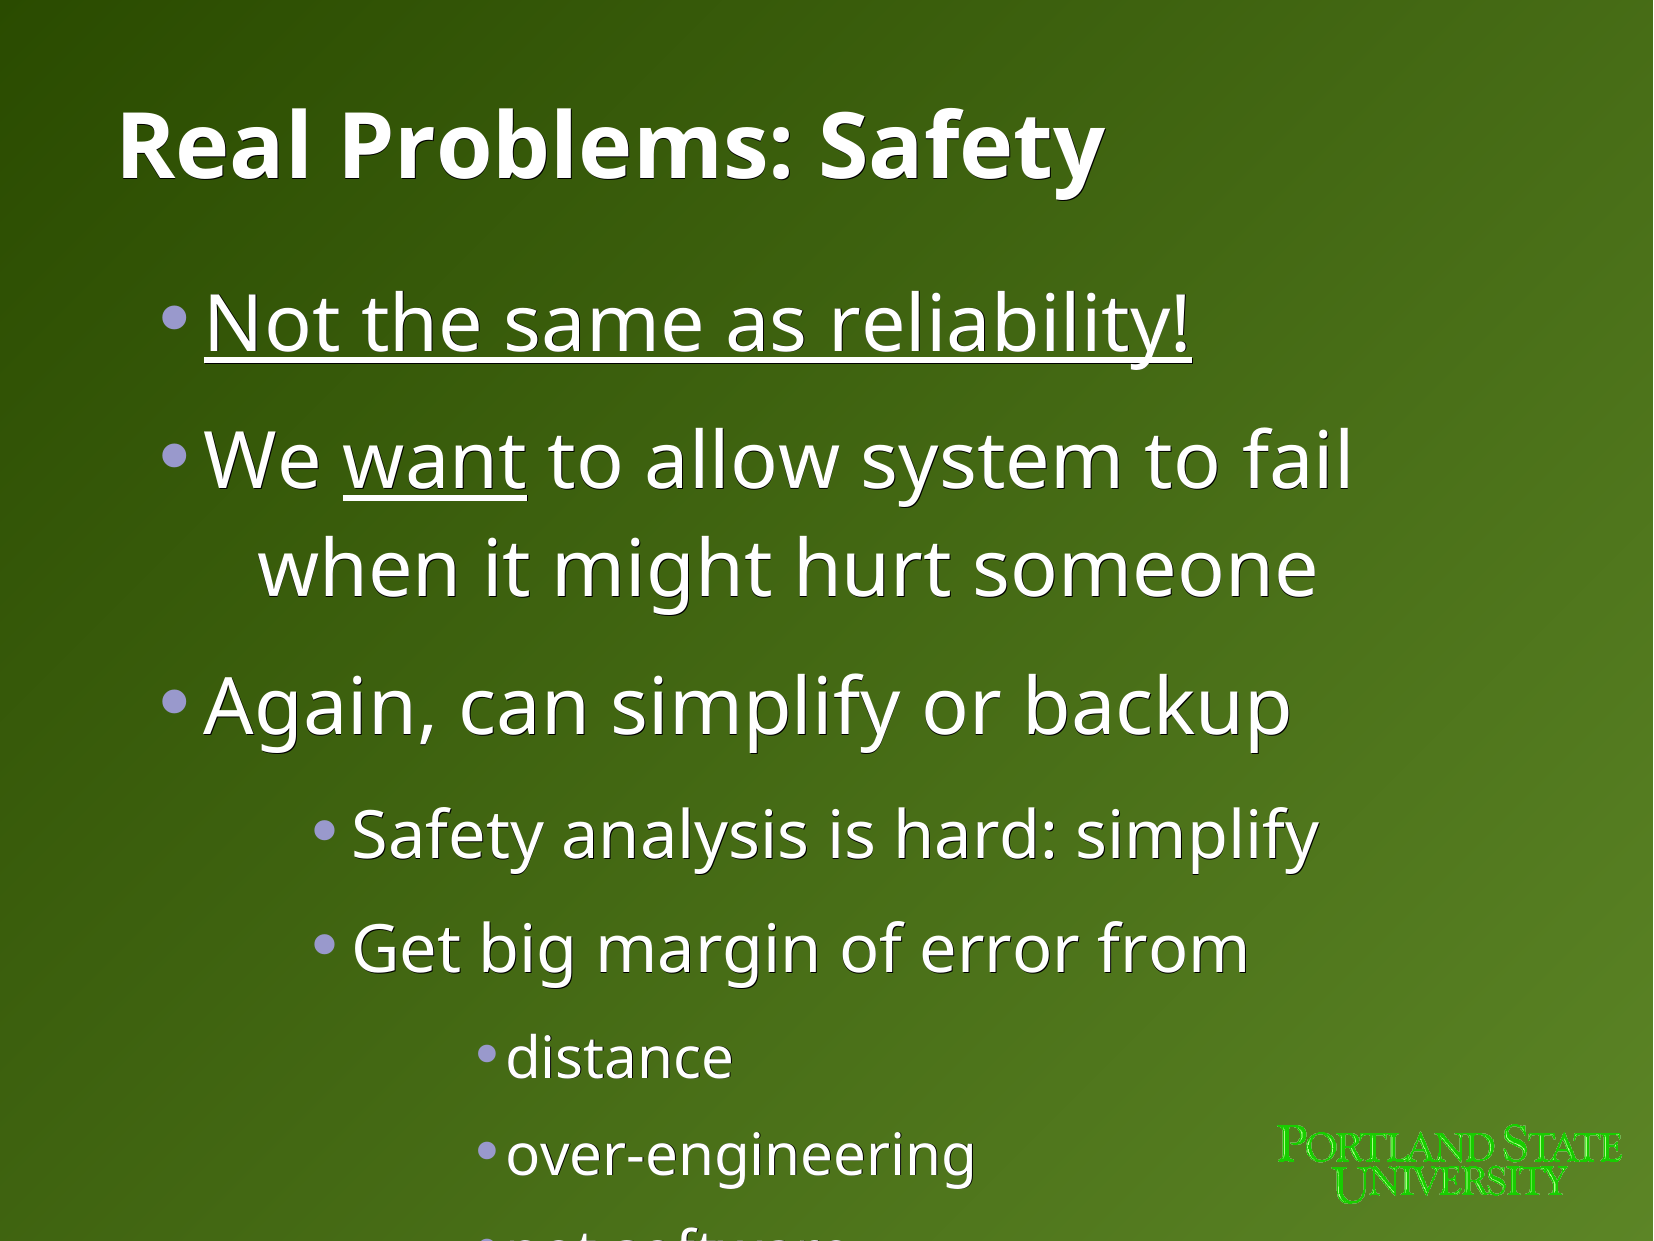

# Real Problems: Safety
Not the same as reliability!
We want to allow system to fail when it might hurt someone
Again, can simplify or backup
Safety analysis is hard: simplify
Get big margin of error from
distance
over-engineering
not software